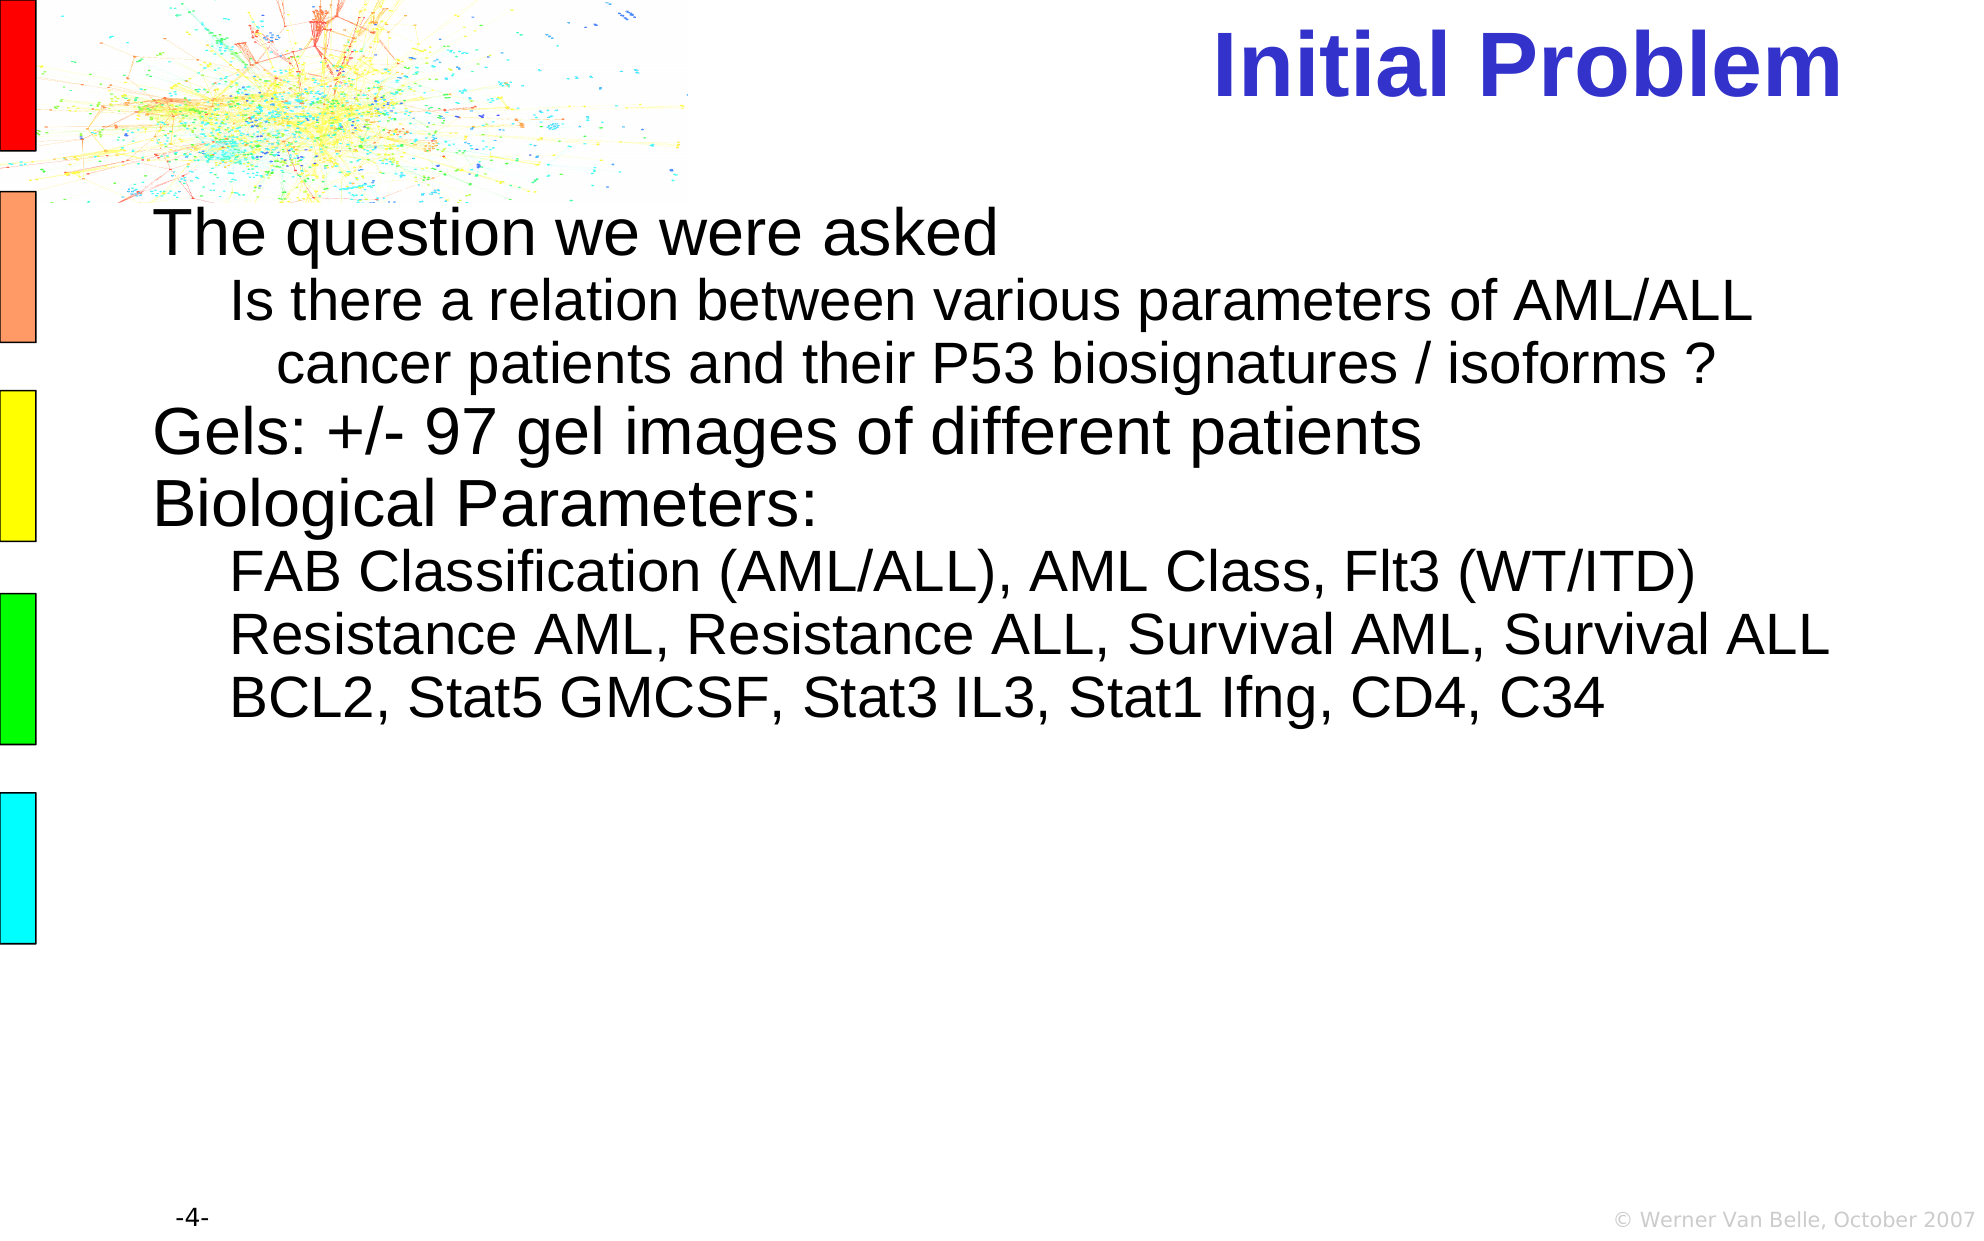

# Initial Problem
The question we were asked
Is there a relation between various parameters of AML/ALL cancer patients and their P53 biosignatures / isoforms ?
Gels: +/- 97 gel images of different patients
Biological Parameters:
FAB Classification (AML/ALL), AML Class, Flt3 (WT/ITD)
Resistance AML, Resistance ALL, Survival AML, Survival ALL
BCL2, Stat5 GMCSF, Stat3 IL3, Stat1 Ifng, CD4, C34